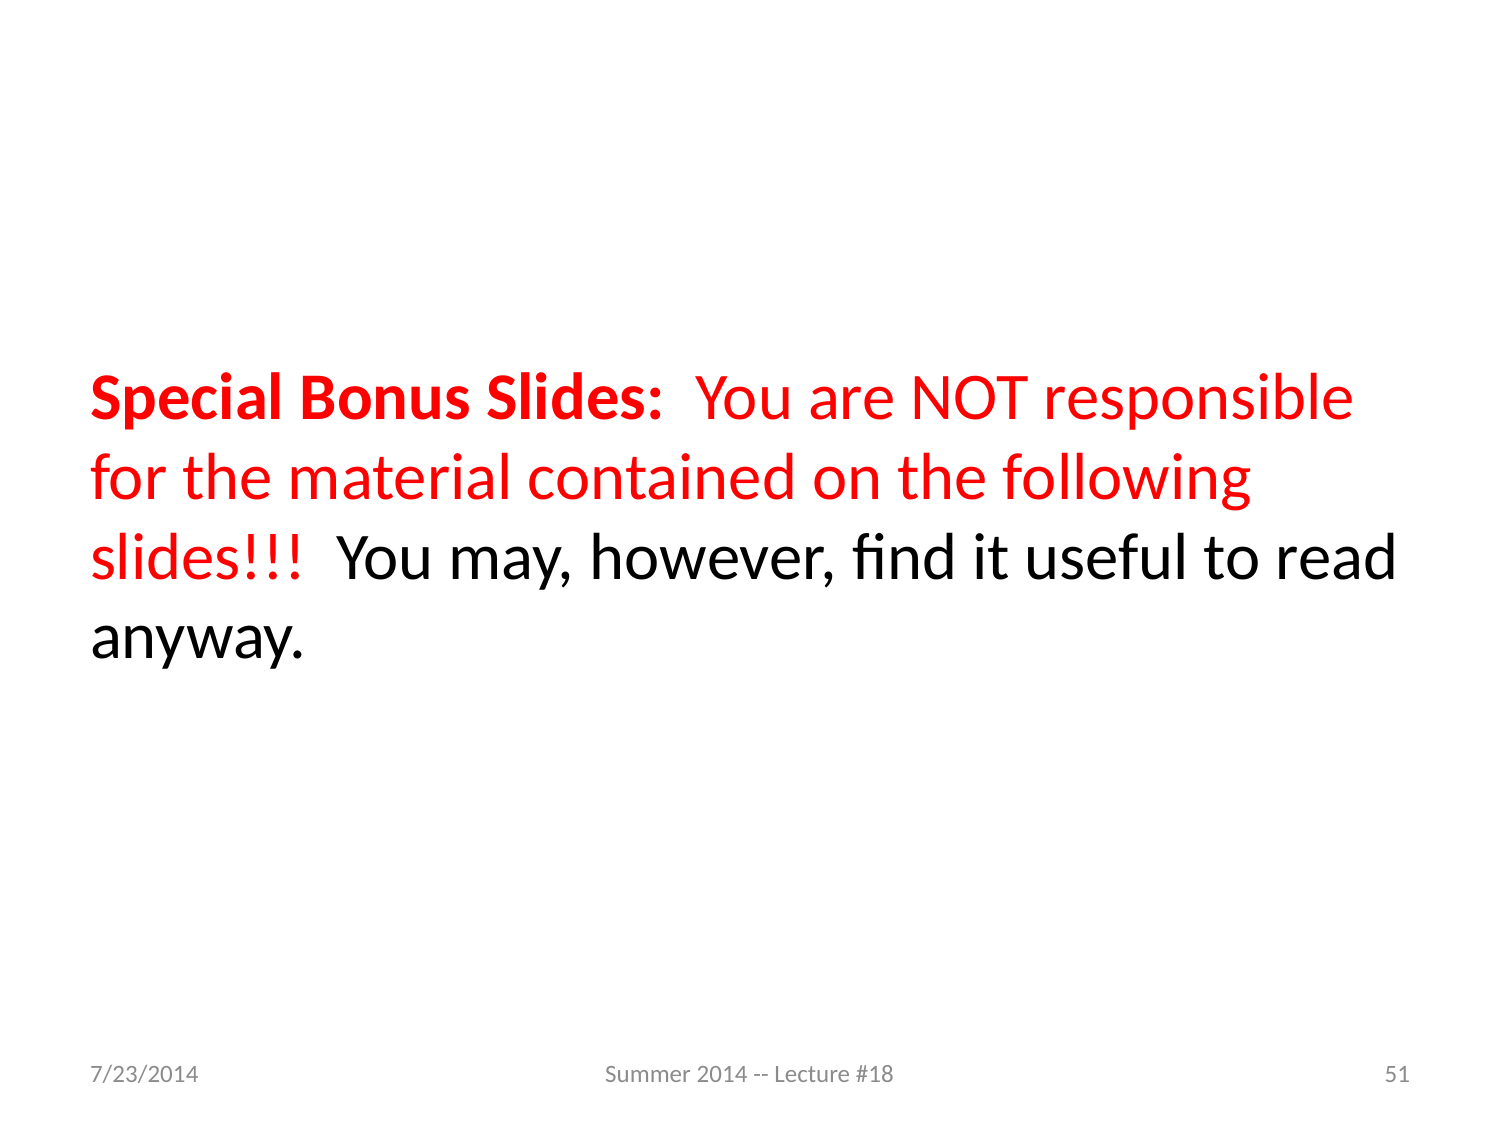

# Special Bonus Slides: You are NOT responsible for the material contained on the following slides!!! You may, however, find it useful to read anyway.
7/23/2014
Summer 2014 -- Lecture #18